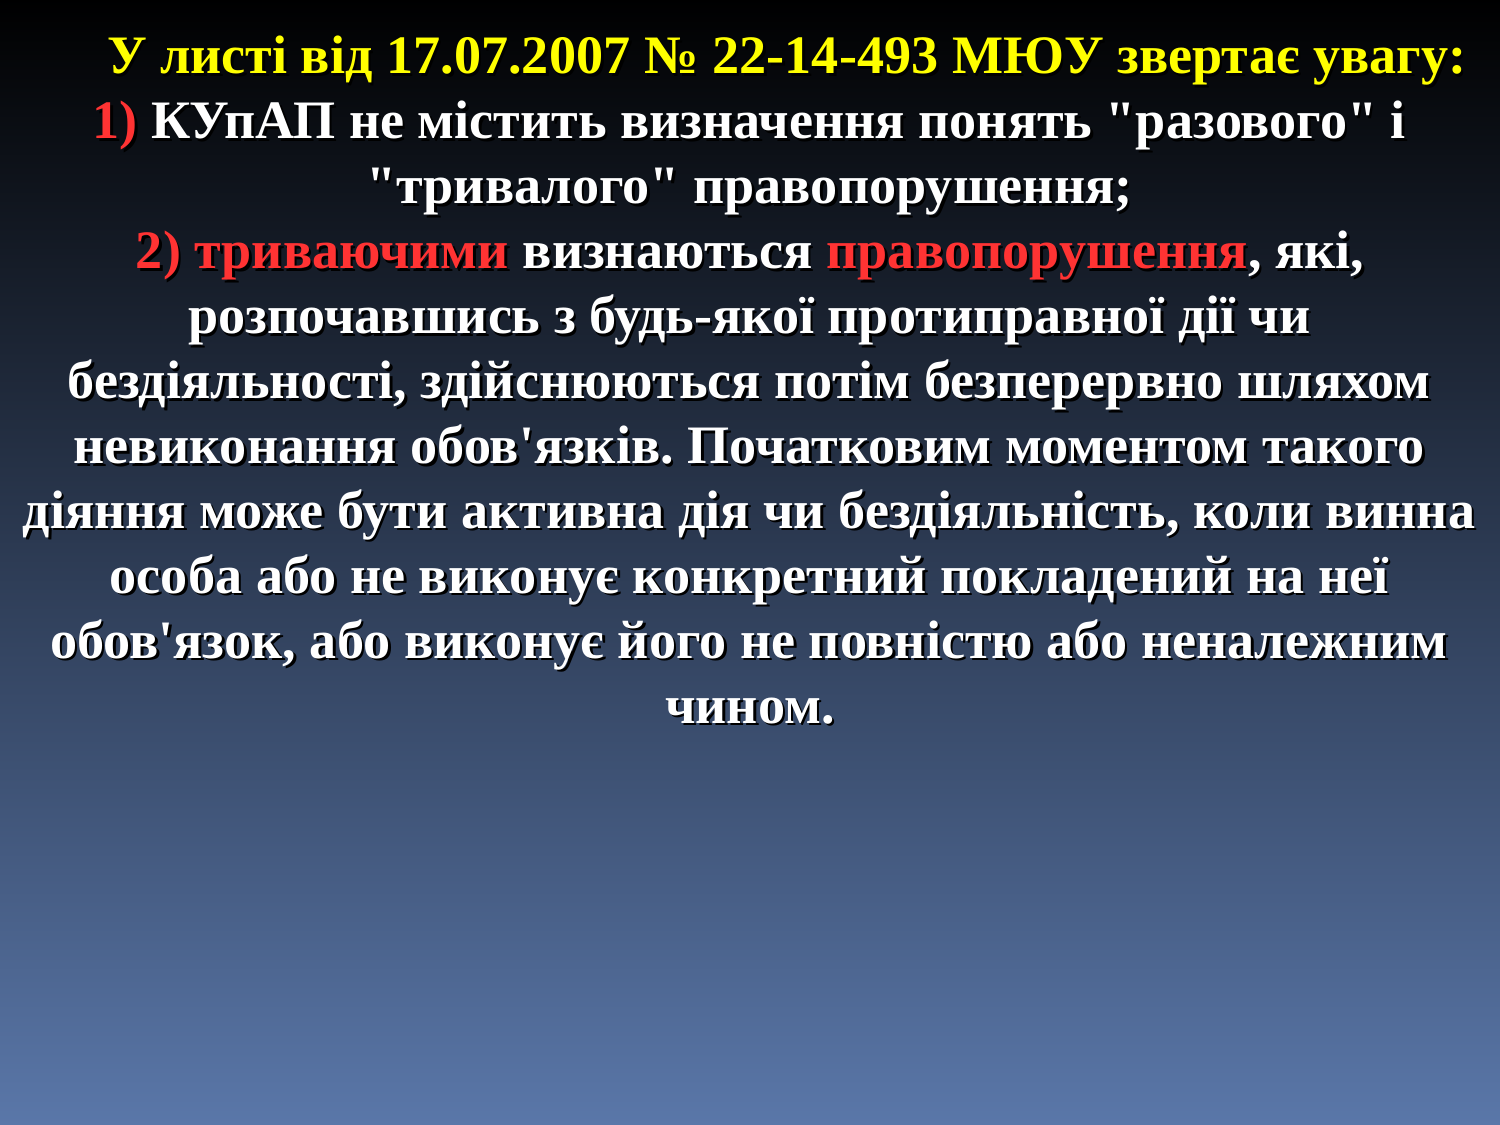

У листі від 17.07.2007 № 22-14-493 МЮУ звертає увагу: 1) КУпАП не містить визначення понять "разового" і "тривалого" правопорушення;
2) триваючими визнаються правопорушення, які, розпочавшись з будь-якої протиправної дії чи бездіяльності, здійснюються потім безперервно шляхом невиконання обов'язків. Початковим моментом такого діяння може бути активна дія чи бездіяльність, коли винна особа або не виконує конкретний покладений на неї обов'язок, або виконує його не повністю або неналежним чином.